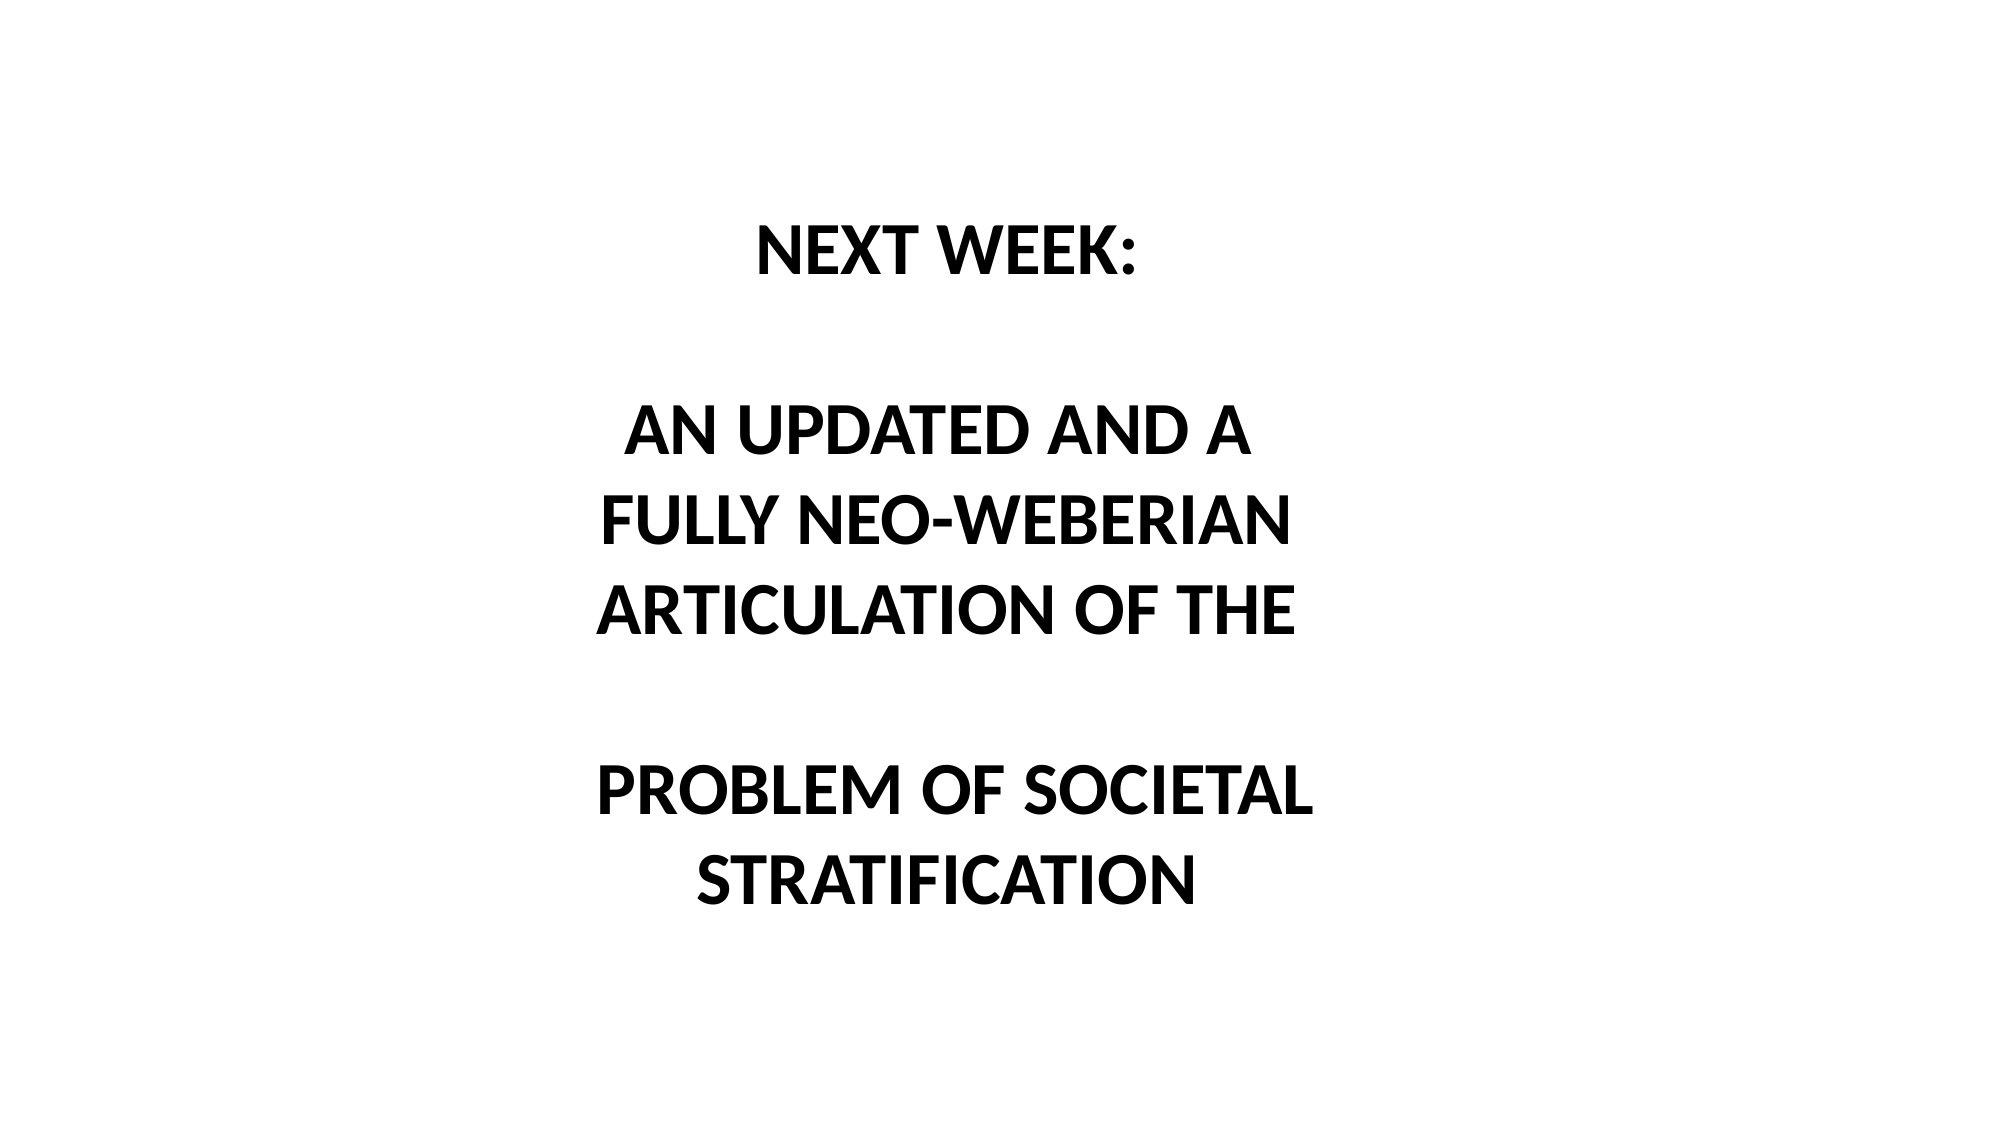

NEXT WEEK:
AN UPDATED AND A
FULLY NEO-WEBERIAN ARTICULATION OF THE
 PROBLEM OF SOCIETAL STRATIFICATION